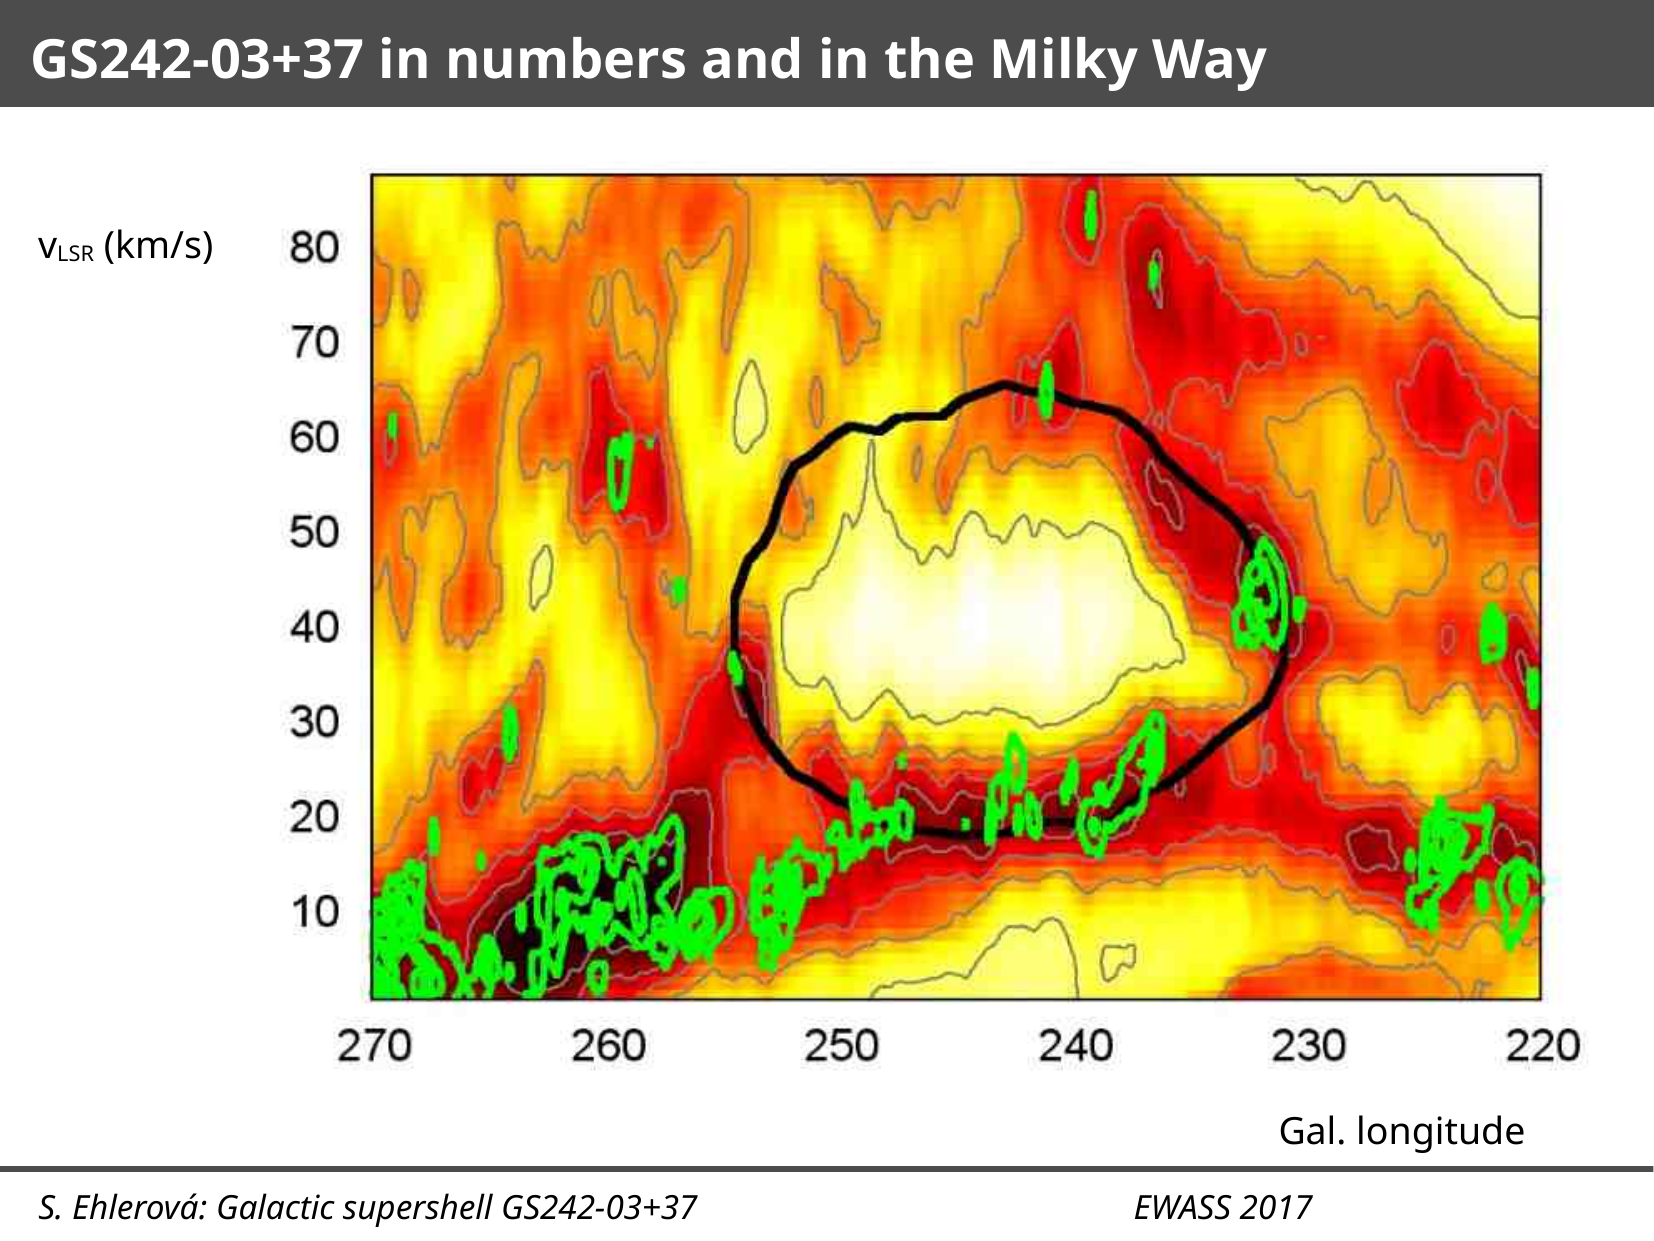

GS242-03+37 in numbers and in the Milky Way
vLSR (km/s)
Gal. longitude
S. Ehlerová: Galactic supershell GS242-03+37 EWASS 2017